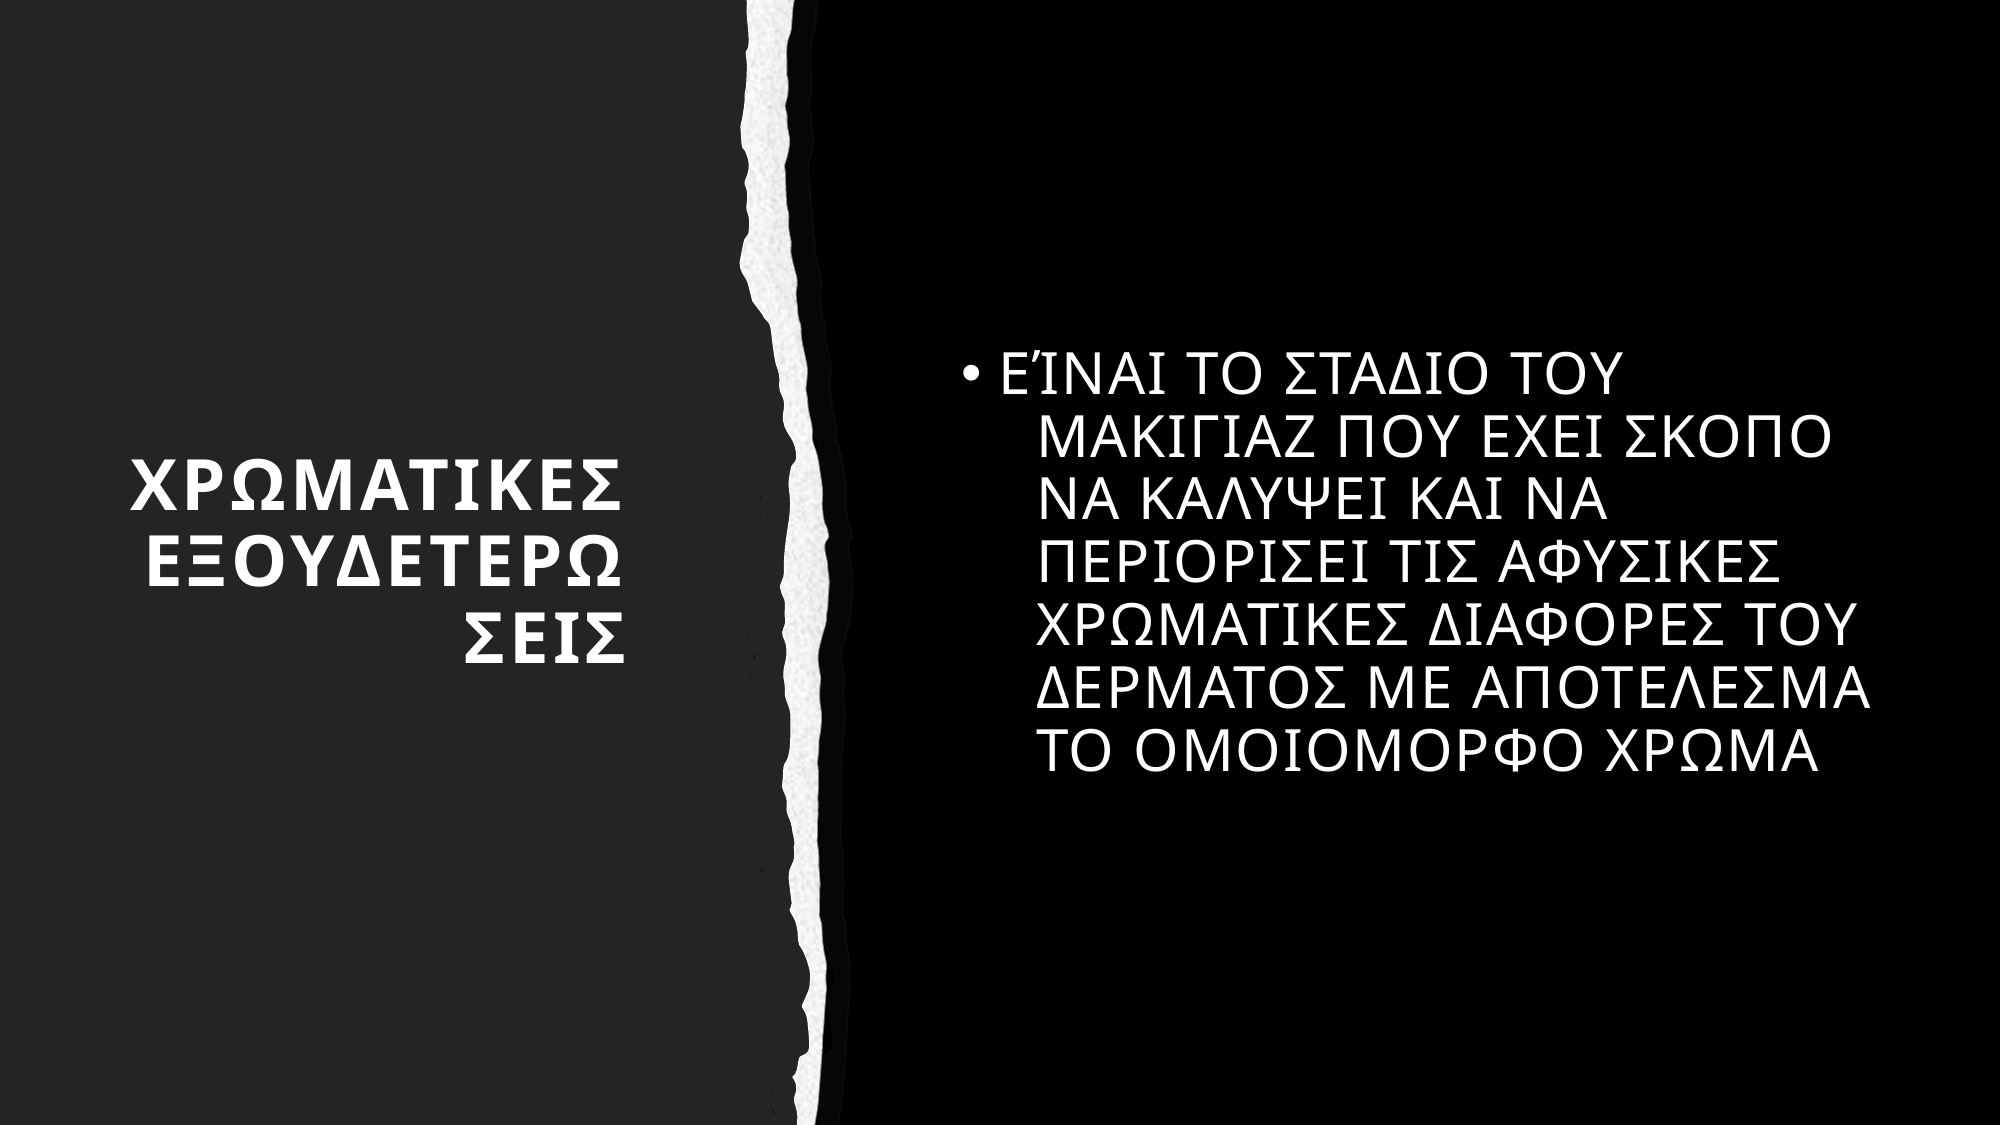

# ΧΡΩΜΑΤΙΚΕΣ ΕΞΟΥΔΕΤΕΡΩΣΕΙΣ
ΕΊΝΑΙ ΤΟ ΣΤΑΔΙΟ ΤΟΥ ΜΑΚΙΓΙΑΖ ΠΟΥ ΕΧΕΙ ΣΚΟΠΟ ΝΑ ΚΑΛΥΨΕΙ ΚΑΙ ΝΑ ΠΕΡΙΟΡΙΣΕΙ ΤΙΣ ΑΦΥΣΙΚΕΣ ΧΡΩΜΑΤΙΚΕΣ ΔΙΑΦΟΡΕΣ ΤΟΥ ΔΕΡΜΑΤΟΣ ΜΕ ΑΠΟΤΕΛΕΣΜΑ ΤΟ ΟΜΟΙΟΜΟΡΦΟ ΧΡΩΜΑ